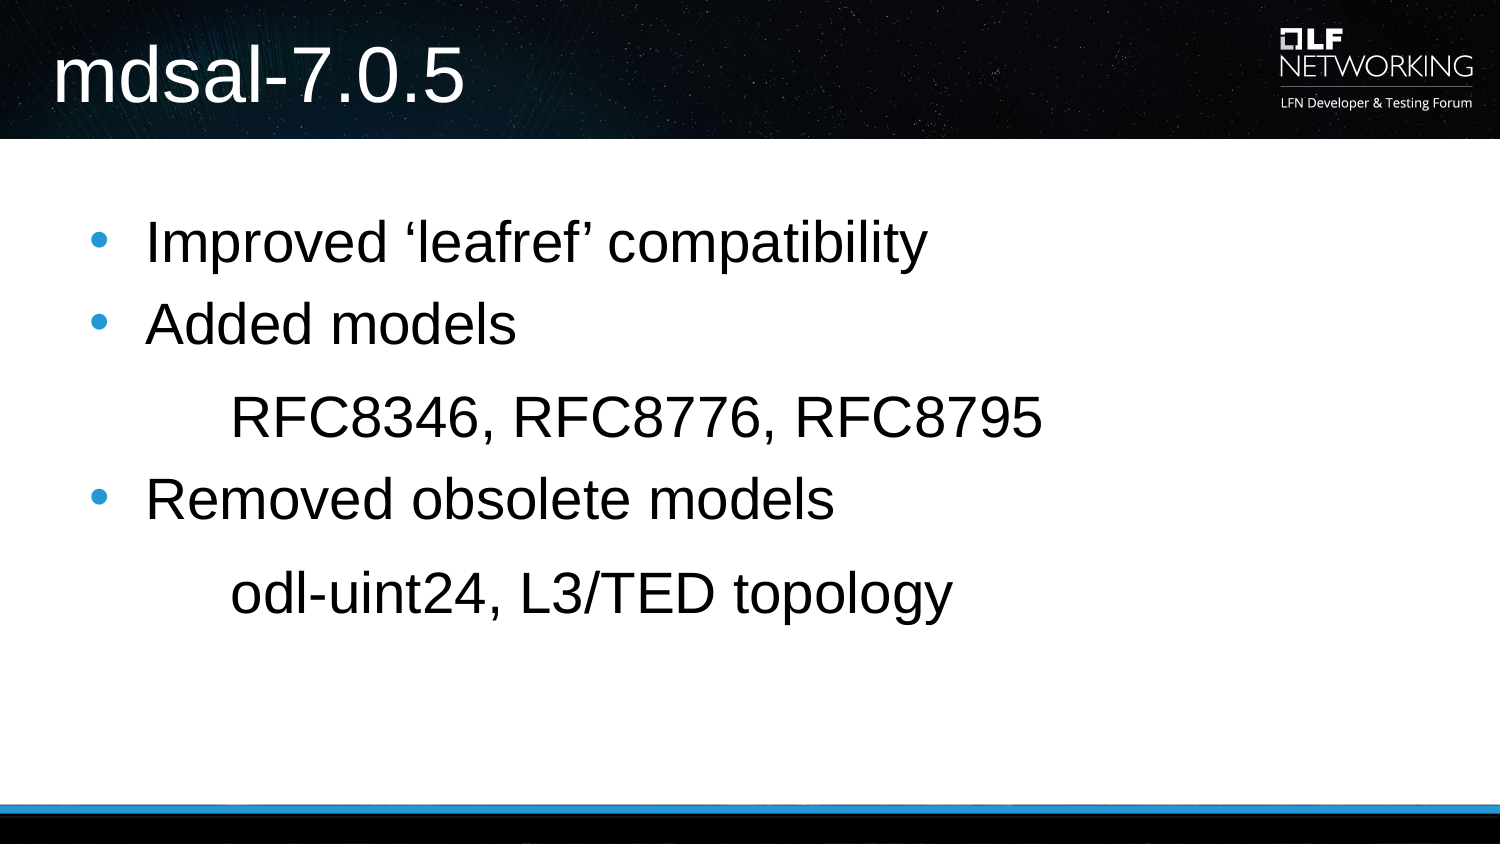

# mdsal-7.0.5
Improved ‘leafref’ compatibility
Added models
RFC8346, RFC8776, RFC8795
Removed obsolete models
odl-uint24, L3/TED topology